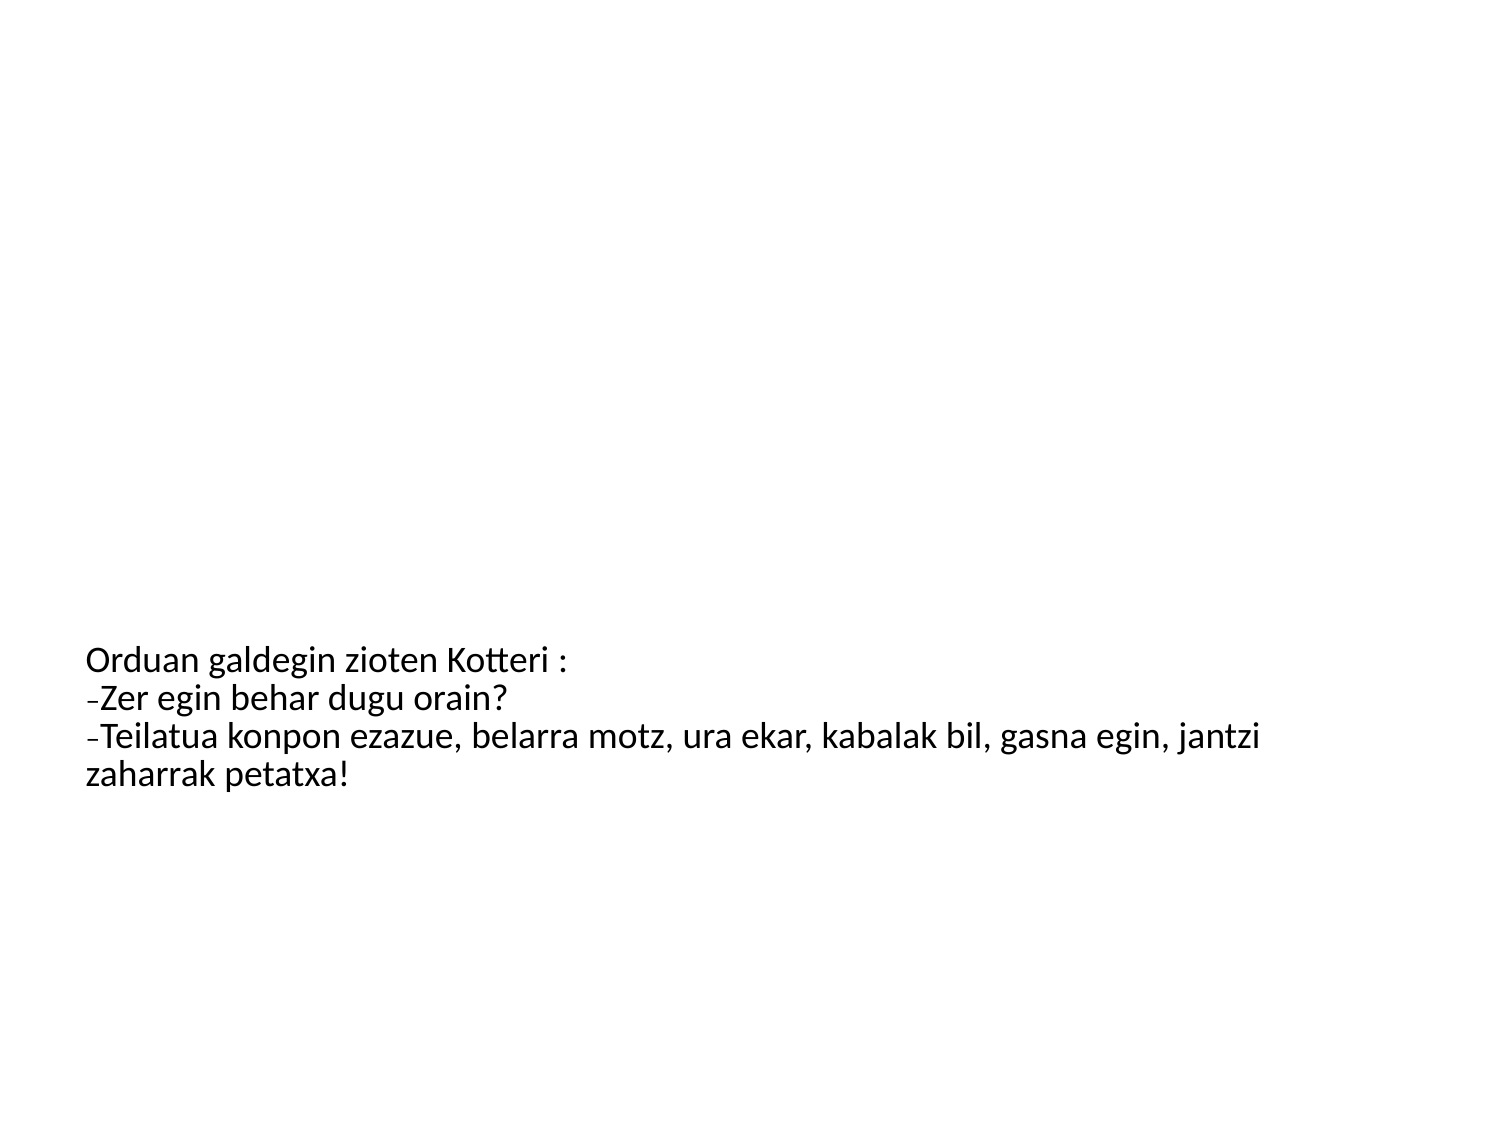

Orduan galdegin zioten Kotteri :
–Zer egin behar dugu orain?
–Teilatua konpon ezazue, belarra motz, ura ekar, kabalak bil, gasna egin, jantzi zaharrak petatxa!